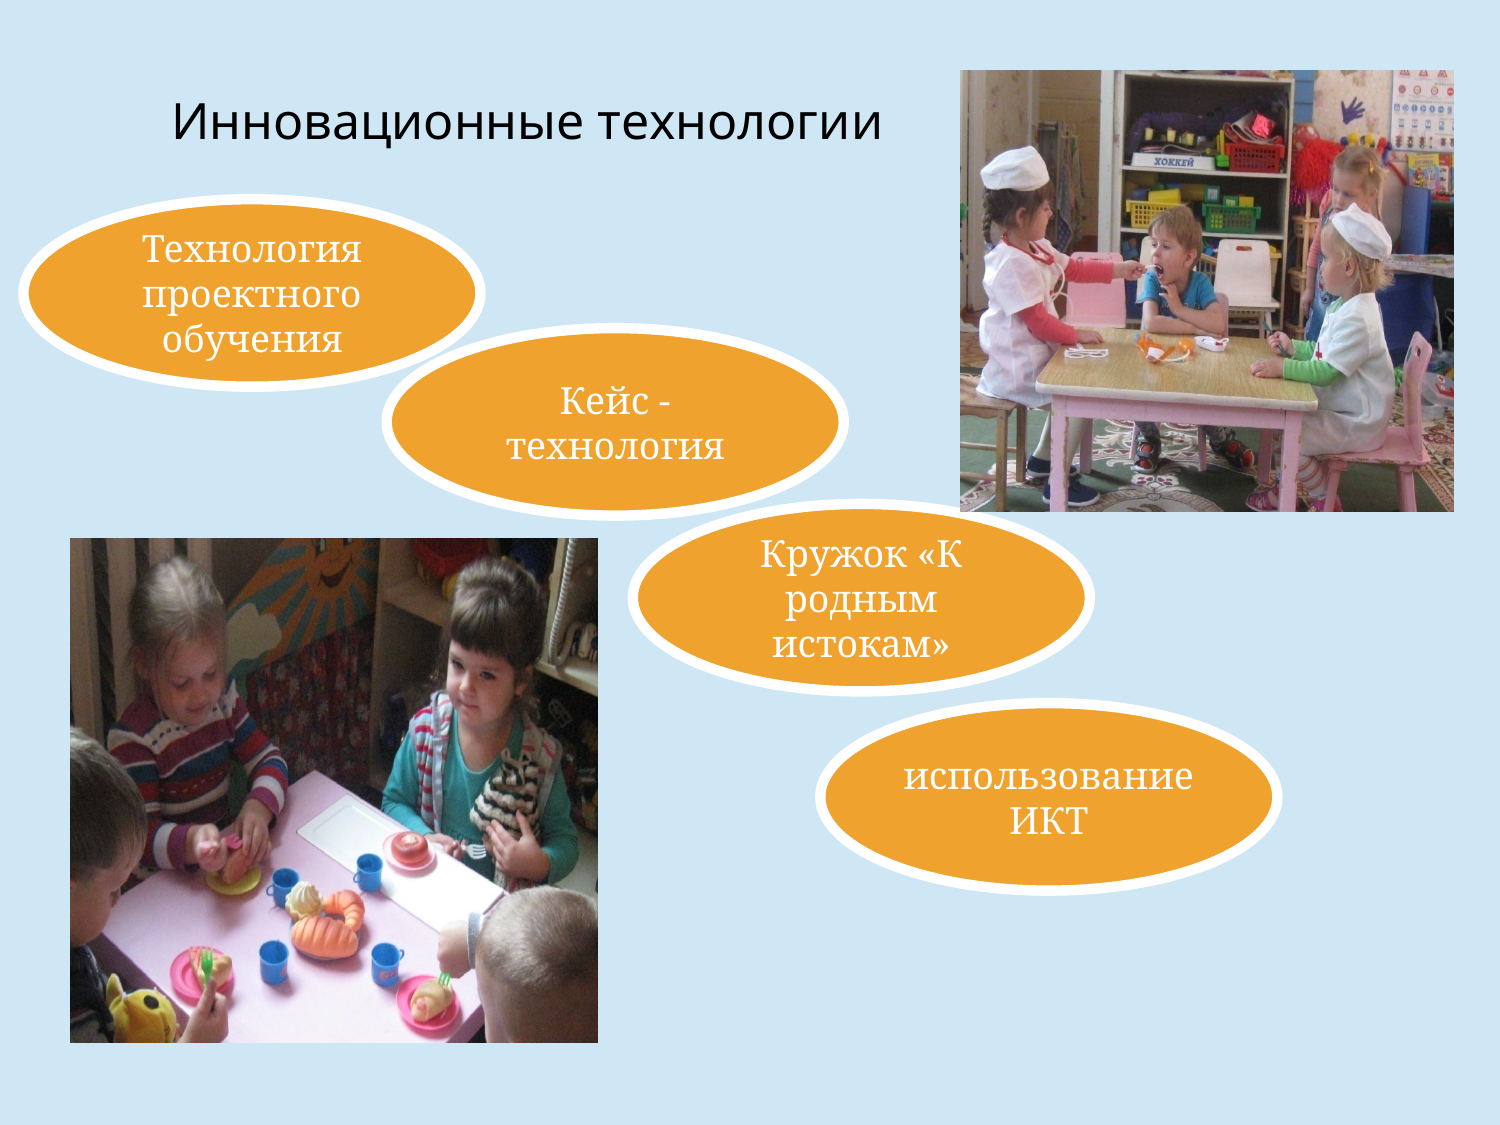

Инновационные технологии
Технология проектного обучения
Кейс -технология
Кружок «К родным истокам»
использование ИКТ